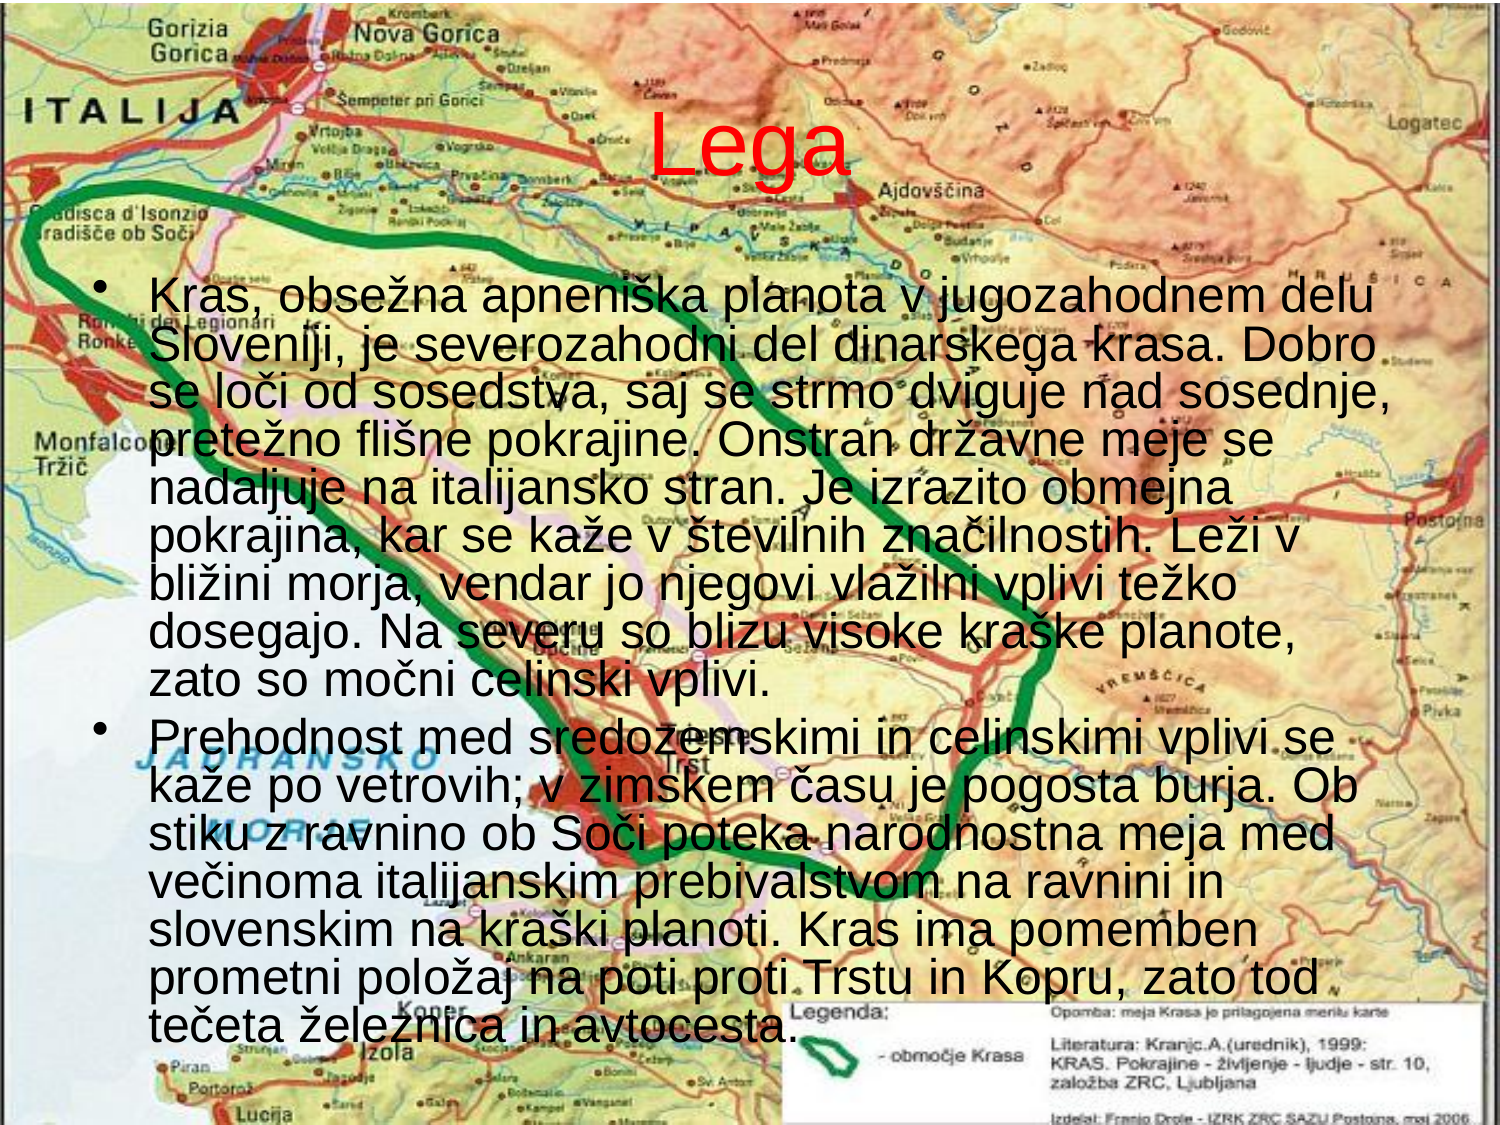

# Lega
Kras, obsežna apneniška planota v jugozahodnem delu Sloveniji, je severozahodni del dinarskega krasa. Dobro se loči od sosedstva, saj se strmo dviguje nad sosednje, pretežno flišne pokrajine. Onstran državne meje se nadaljuje na italijansko stran. Je izrazito obmejna pokrajina, kar se kaže v številnih značilnostih. Leži v bližini morja, vendar jo njegovi vlažilni vplivi težko dosegajo. Na severu so blizu visoke kraške planote, zato so močni celinski vplivi.
Prehodnost med sredozemskimi in celinskimi vplivi se kaže po vetrovih; v zimskem času je pogosta burja. Ob stiku z ravnino ob Soči poteka narodnostna meja med večinoma italijanskim prebivalstvom na ravnini in slovenskim na kraški planoti. Kras ima pomemben prometni položaj na poti proti Trstu in Kopru, zato tod tečeta železnica in avtocesta.